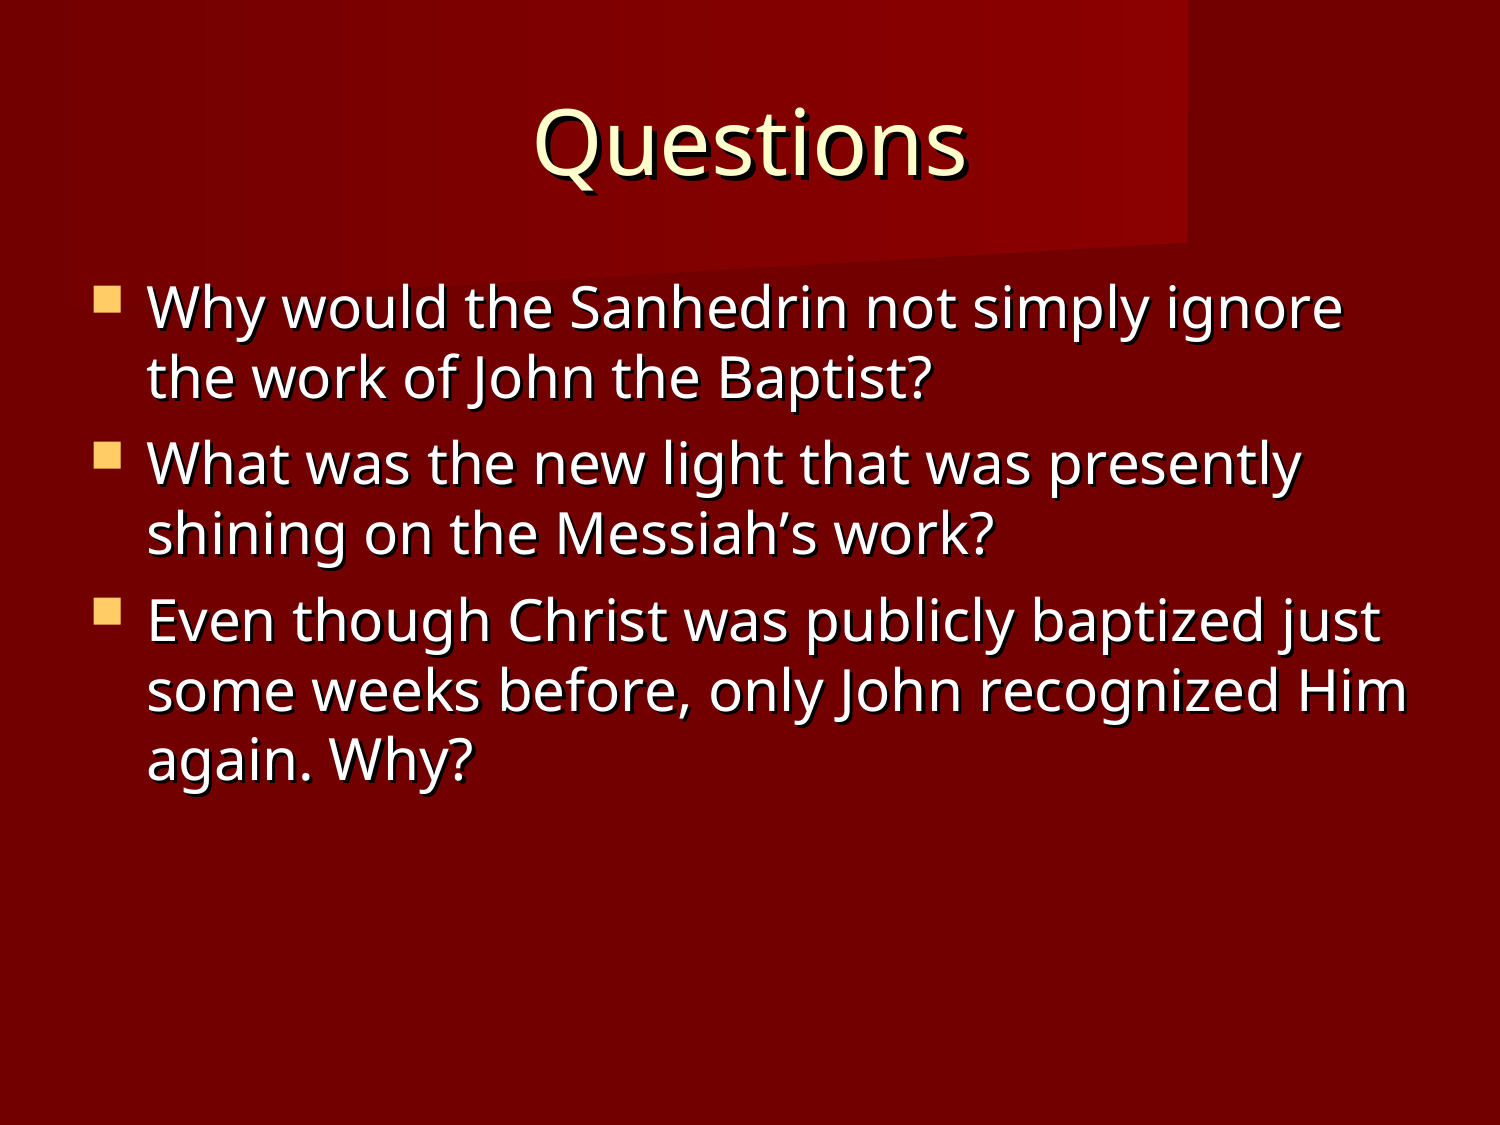

# Questions
Why would the Sanhedrin not simply ignore the work of John the Baptist?
What was the new light that was presently shining on the Messiah’s work?
Even though Christ was publicly baptized just some weeks before, only John recognized Him again. Why?